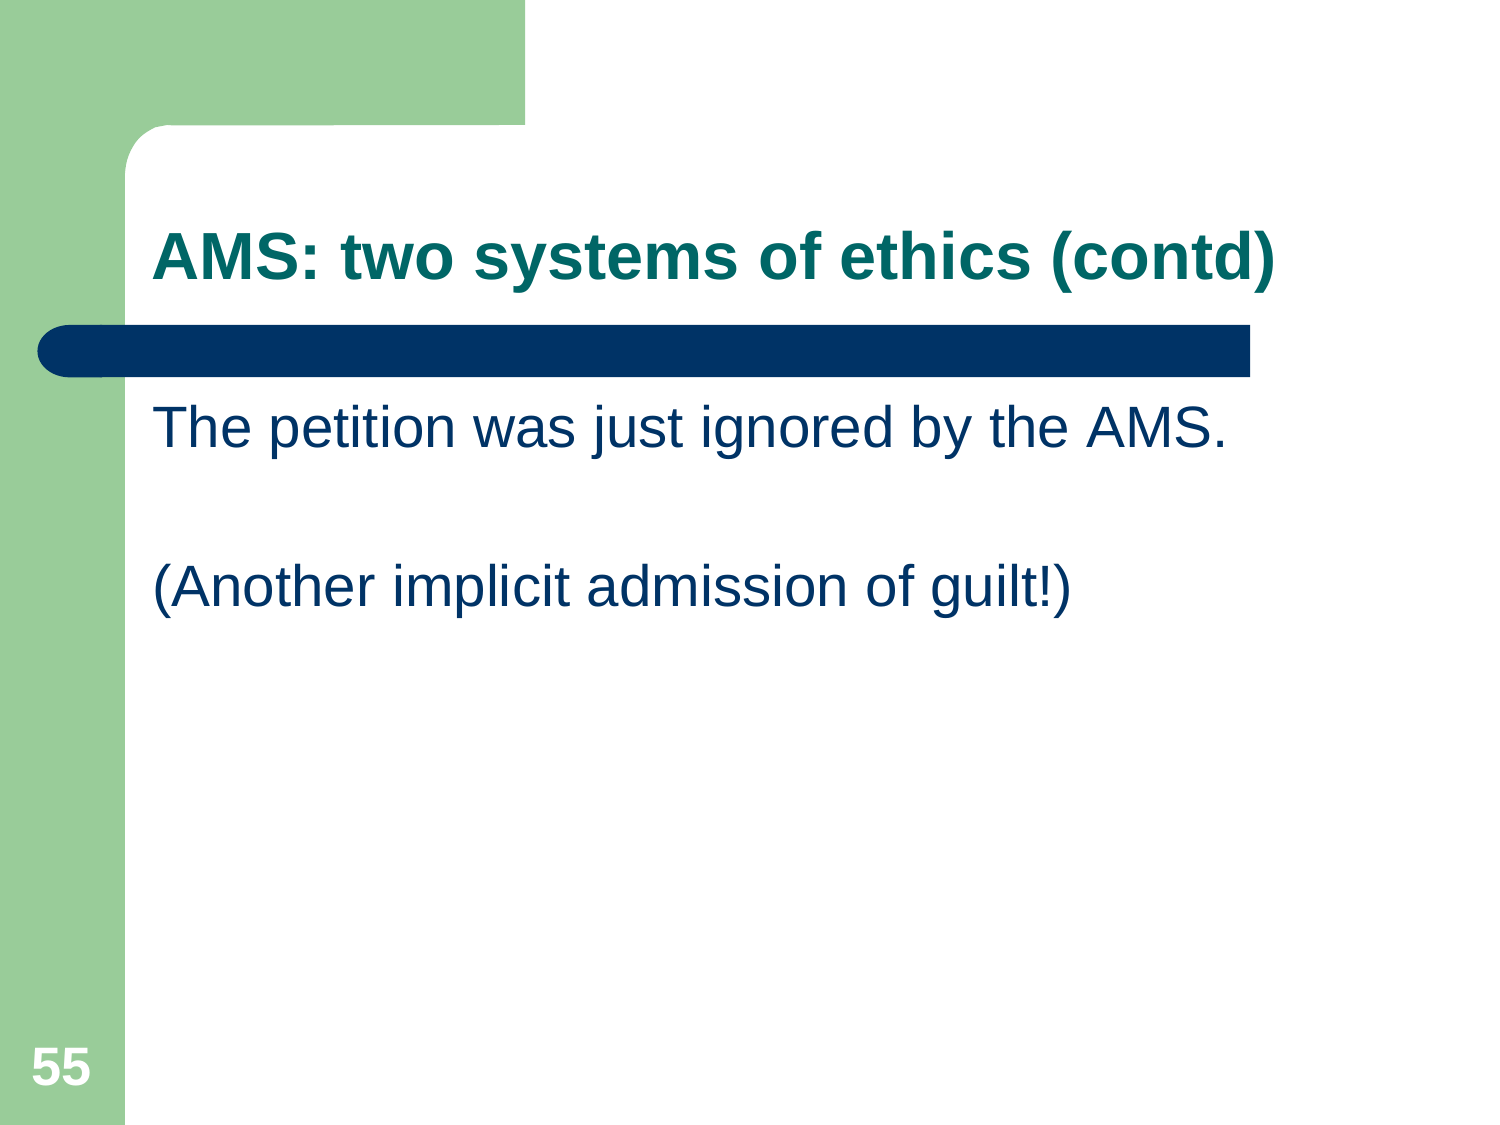

# AMS: two systems of ethics (contd)
The petition was just ignored by the AMS.
(Another implicit admission of guilt!)
55